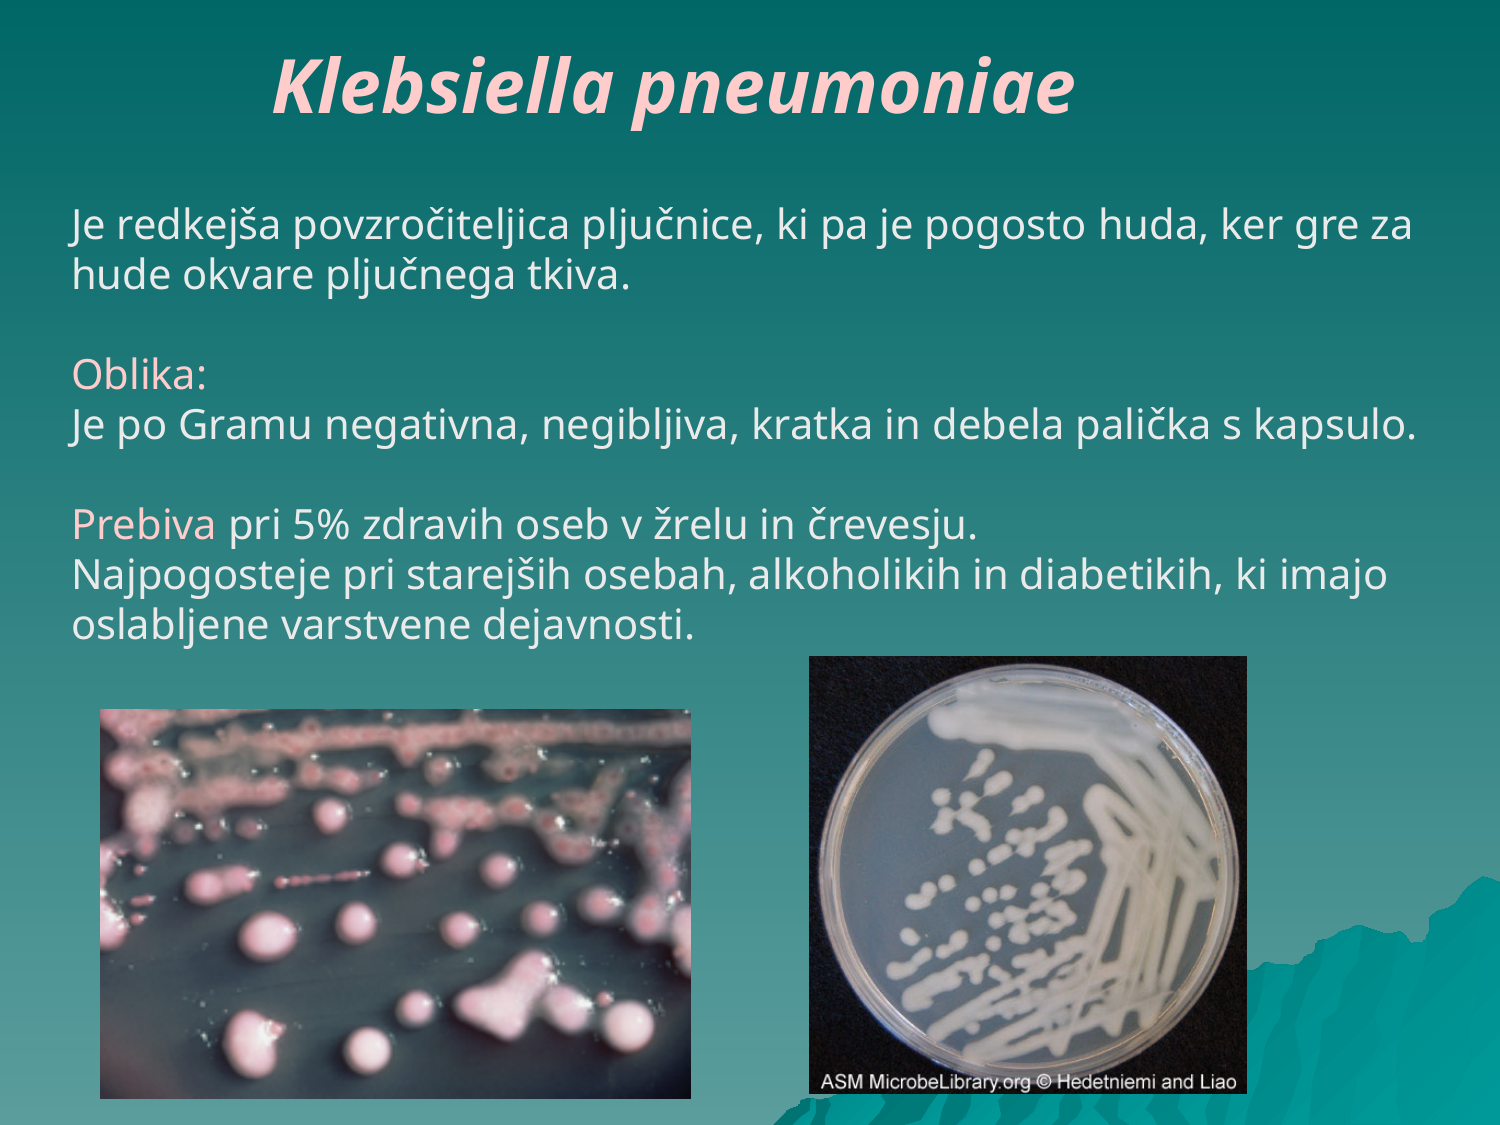

Klebsiella pneumoniae
# Je redkejša povzročiteljica pljučnice, ki pa je pogosto huda, ker gre za hude okvare pljučnega tkiva. Oblika: Je po Gramu negativna, negibljiva, kratka in debela palička s kapsulo. Prebiva pri 5% zdravih oseb v žrelu in črevesju. Najpogosteje pri starejših osebah, alkoholikih in diabetikih, ki imajo oslabljene varstvene dejavnosti.